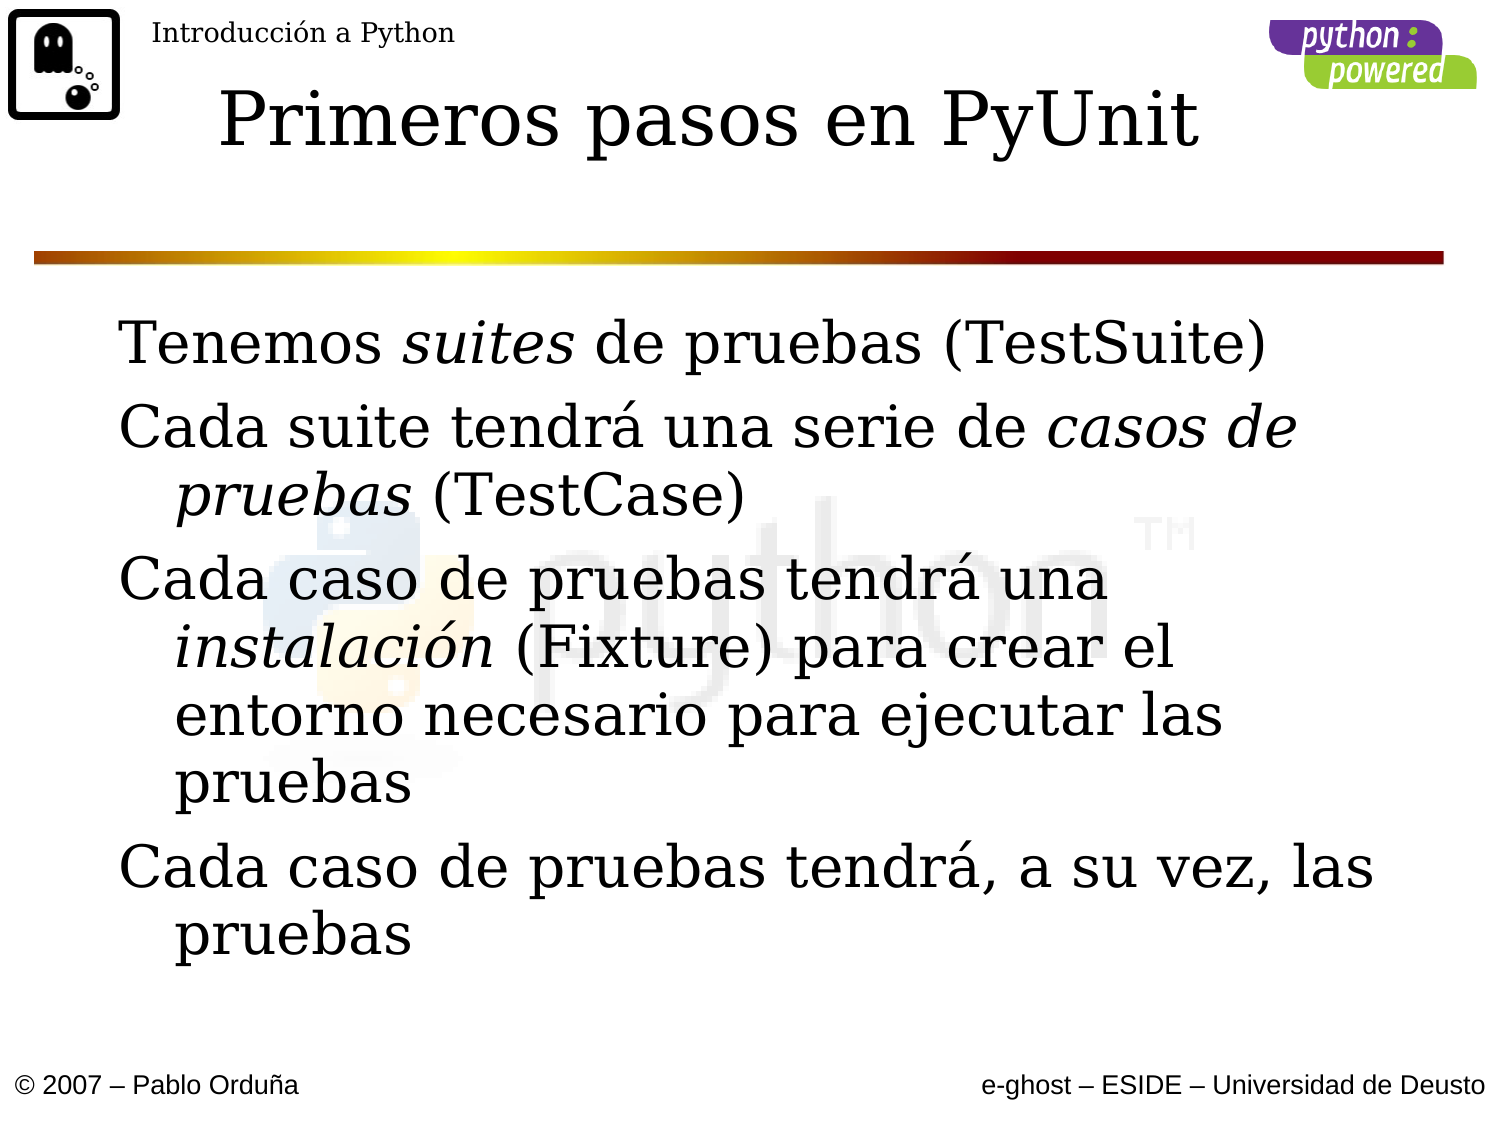

# Primeros pasos en PyUnit
Tenemos suites de pruebas (TestSuite)
Cada suite tendrá una serie de casos de pruebas (TestCase)
Cada caso de pruebas tendrá una instalación (Fixture) para crear el entorno necesario para ejecutar las pruebas
Cada caso de pruebas tendrá, a su vez, las pruebas